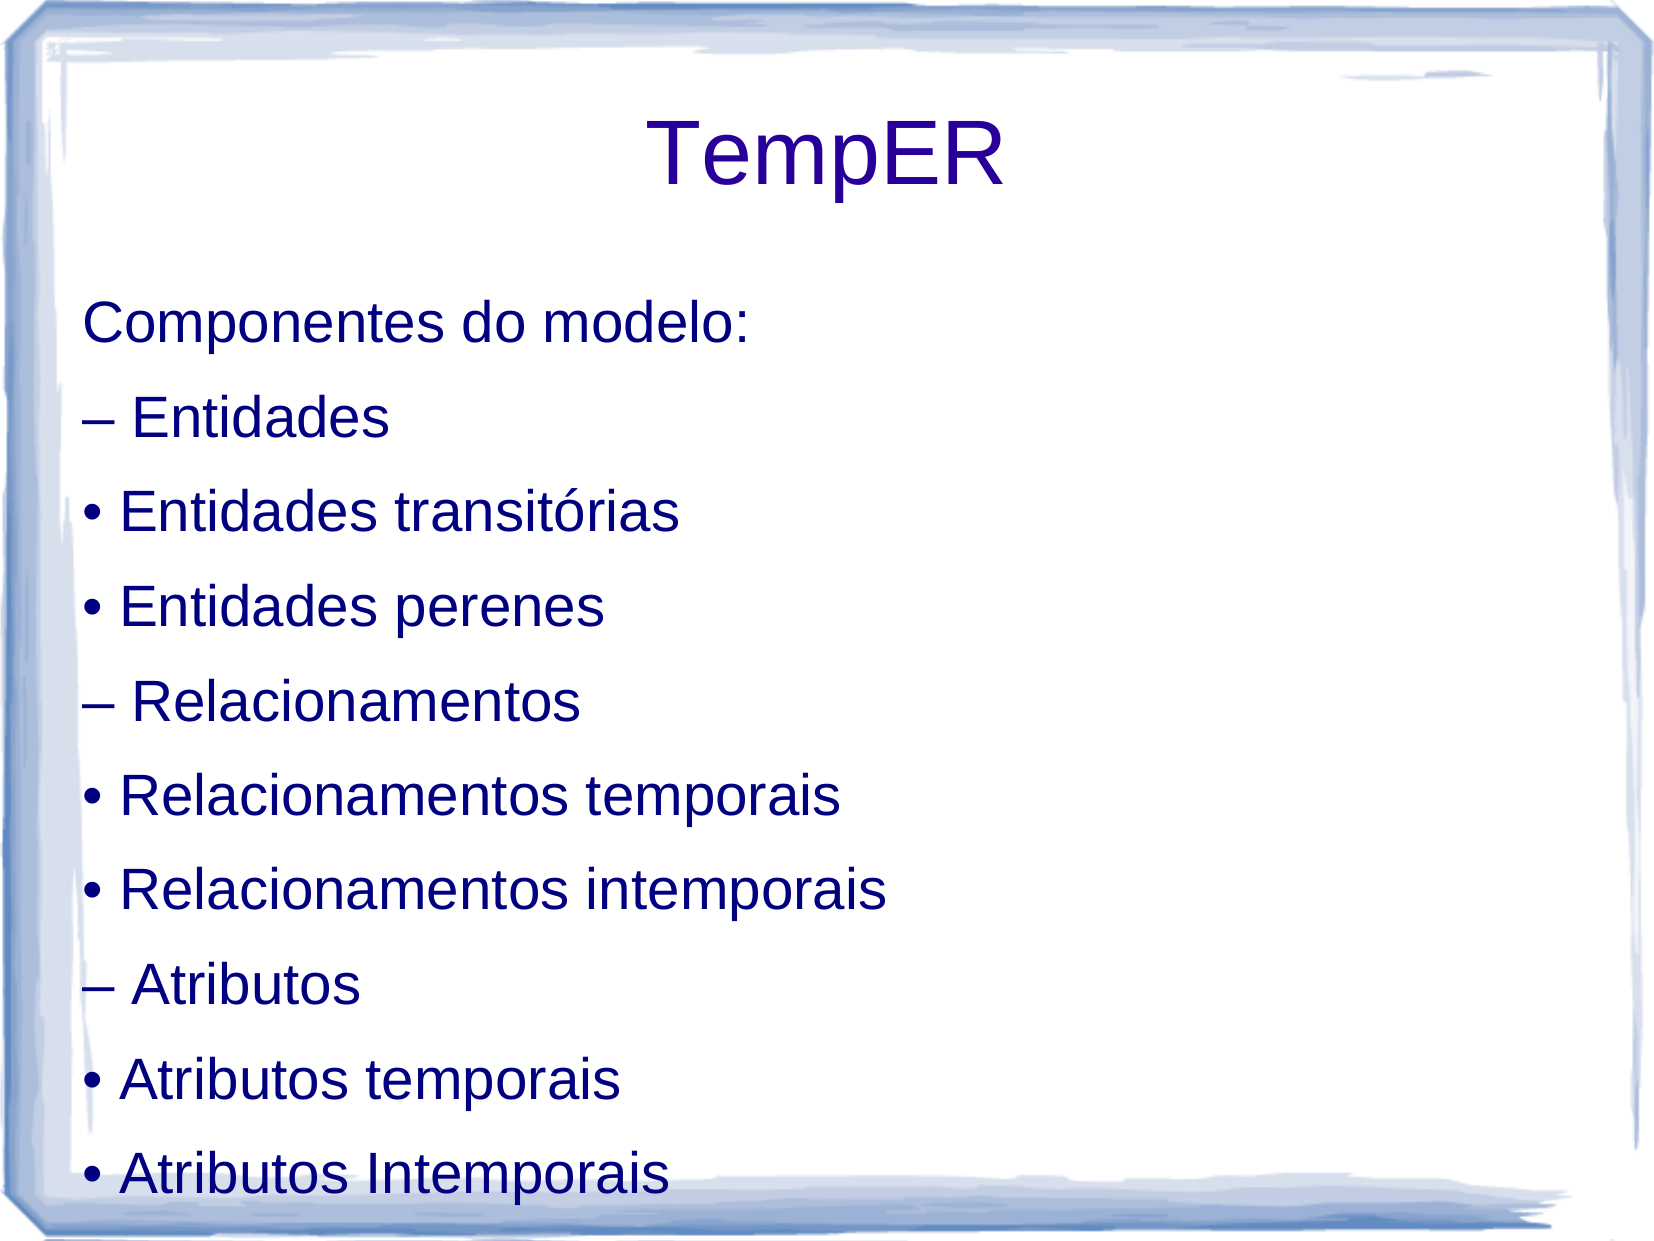

# TempER
Componentes do modelo:
– Entidades
• Entidades transitórias
• Entidades perenes
– Relacionamentos
• Relacionamentos temporais
• Relacionamentos intemporais
– Atributos
• Atributos temporais
• Atributos Intemporais